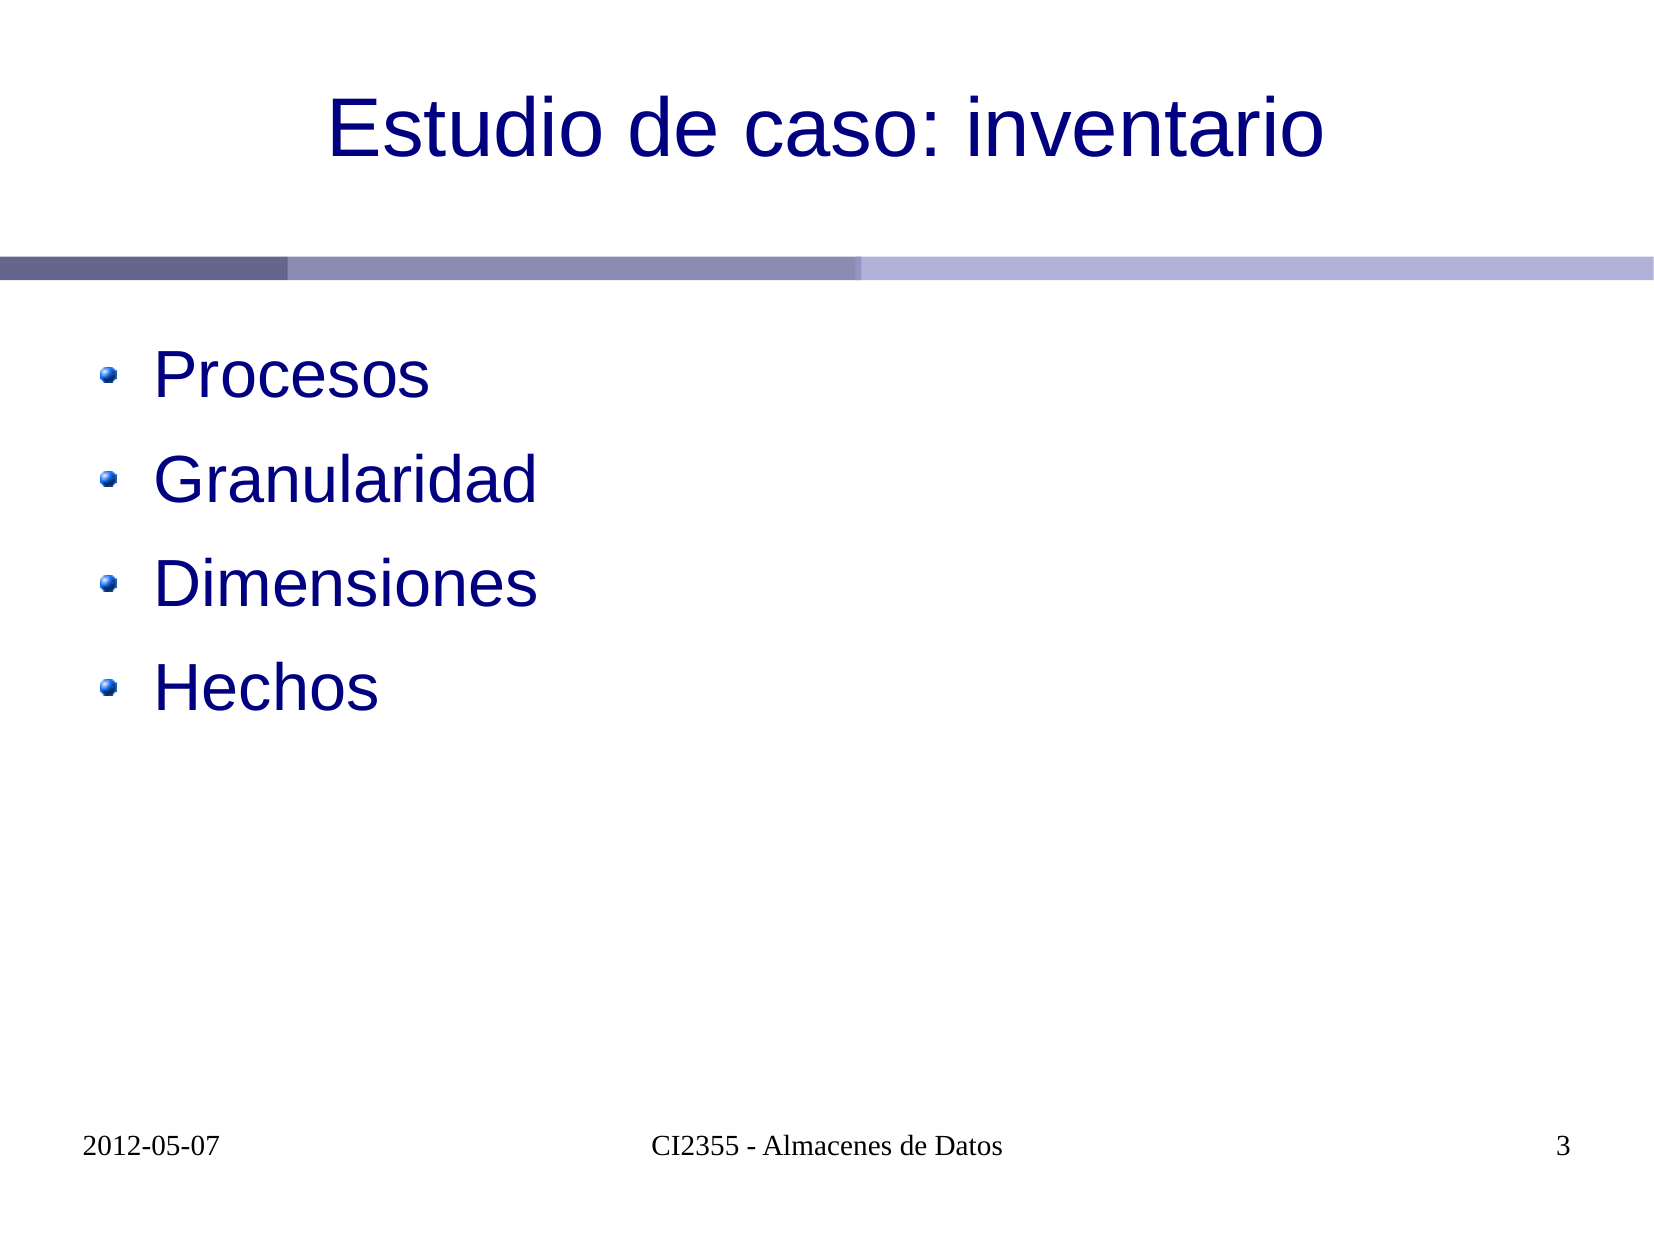

# Estudio de caso: inventario
Procesos
Granularidad
Dimensiones
Hechos
2012-05-07
CI2355 - Almacenes de Datos
3